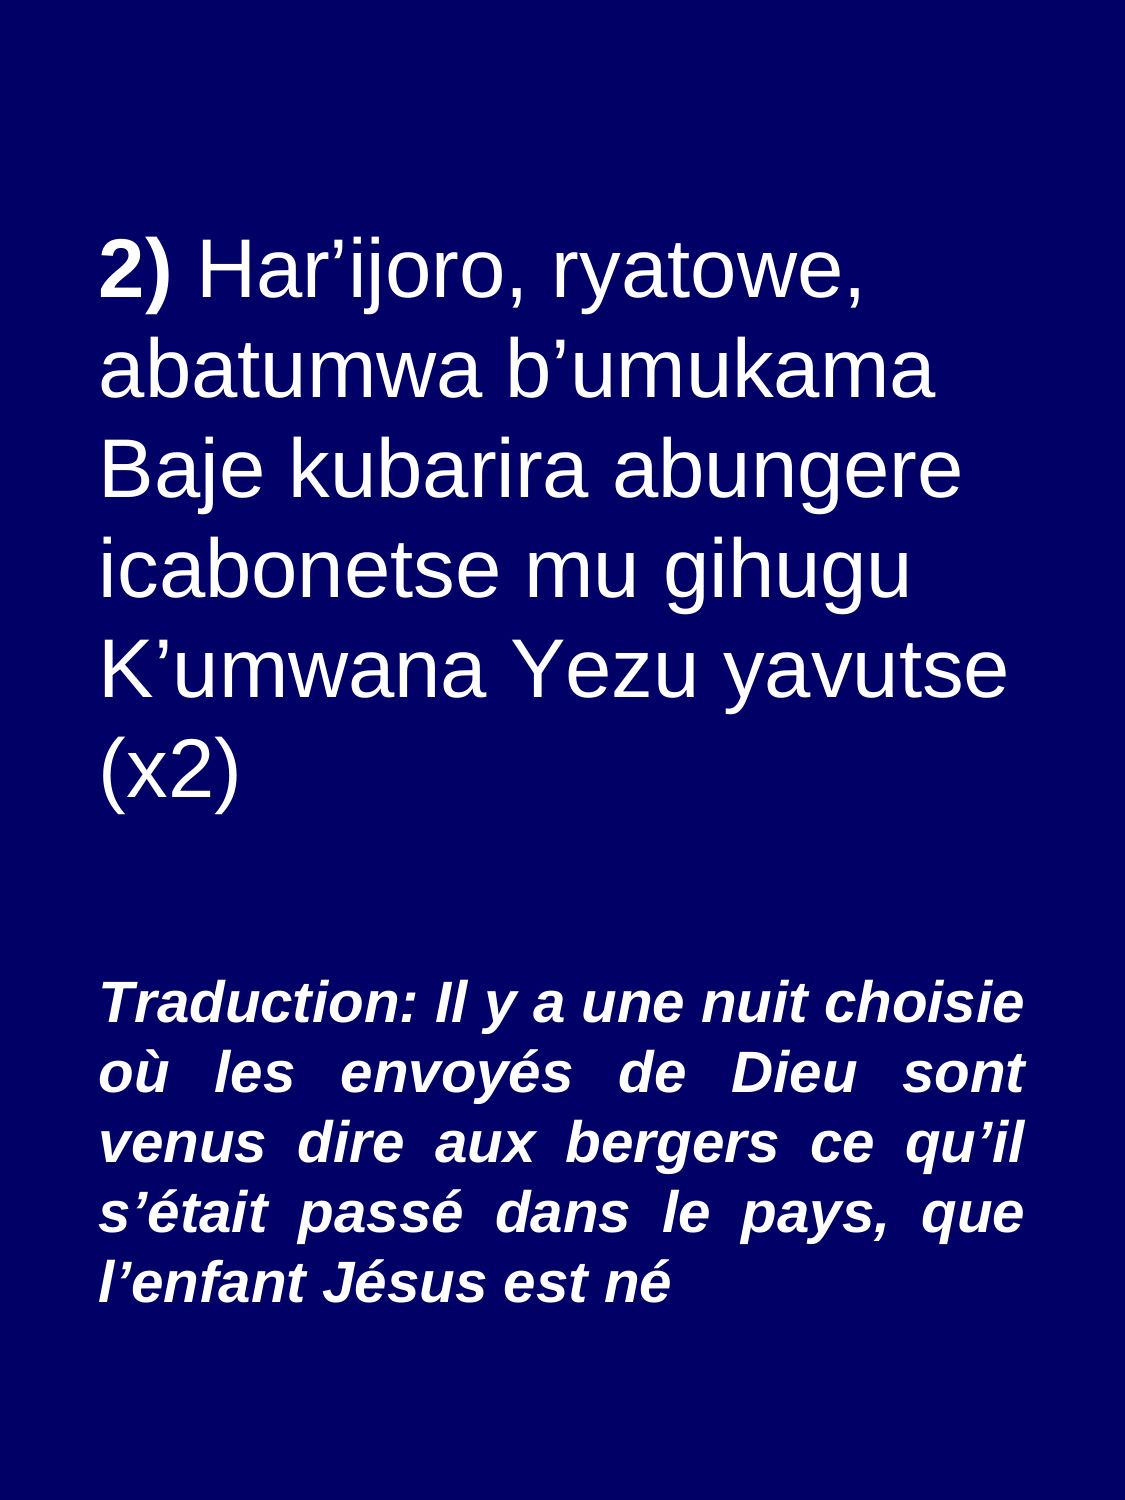

2) Har’ijoro, ryatowe, abatumwa b’umukama
Baje kubarira abungere icabonetse mu gihugu
K’umwana Yezu yavutse (x2)
Traduction: Il y a une nuit choisie où les envoyés de Dieu sont venus dire aux bergers ce qu’il s’était passé dans le pays, que l’enfant Jésus est né